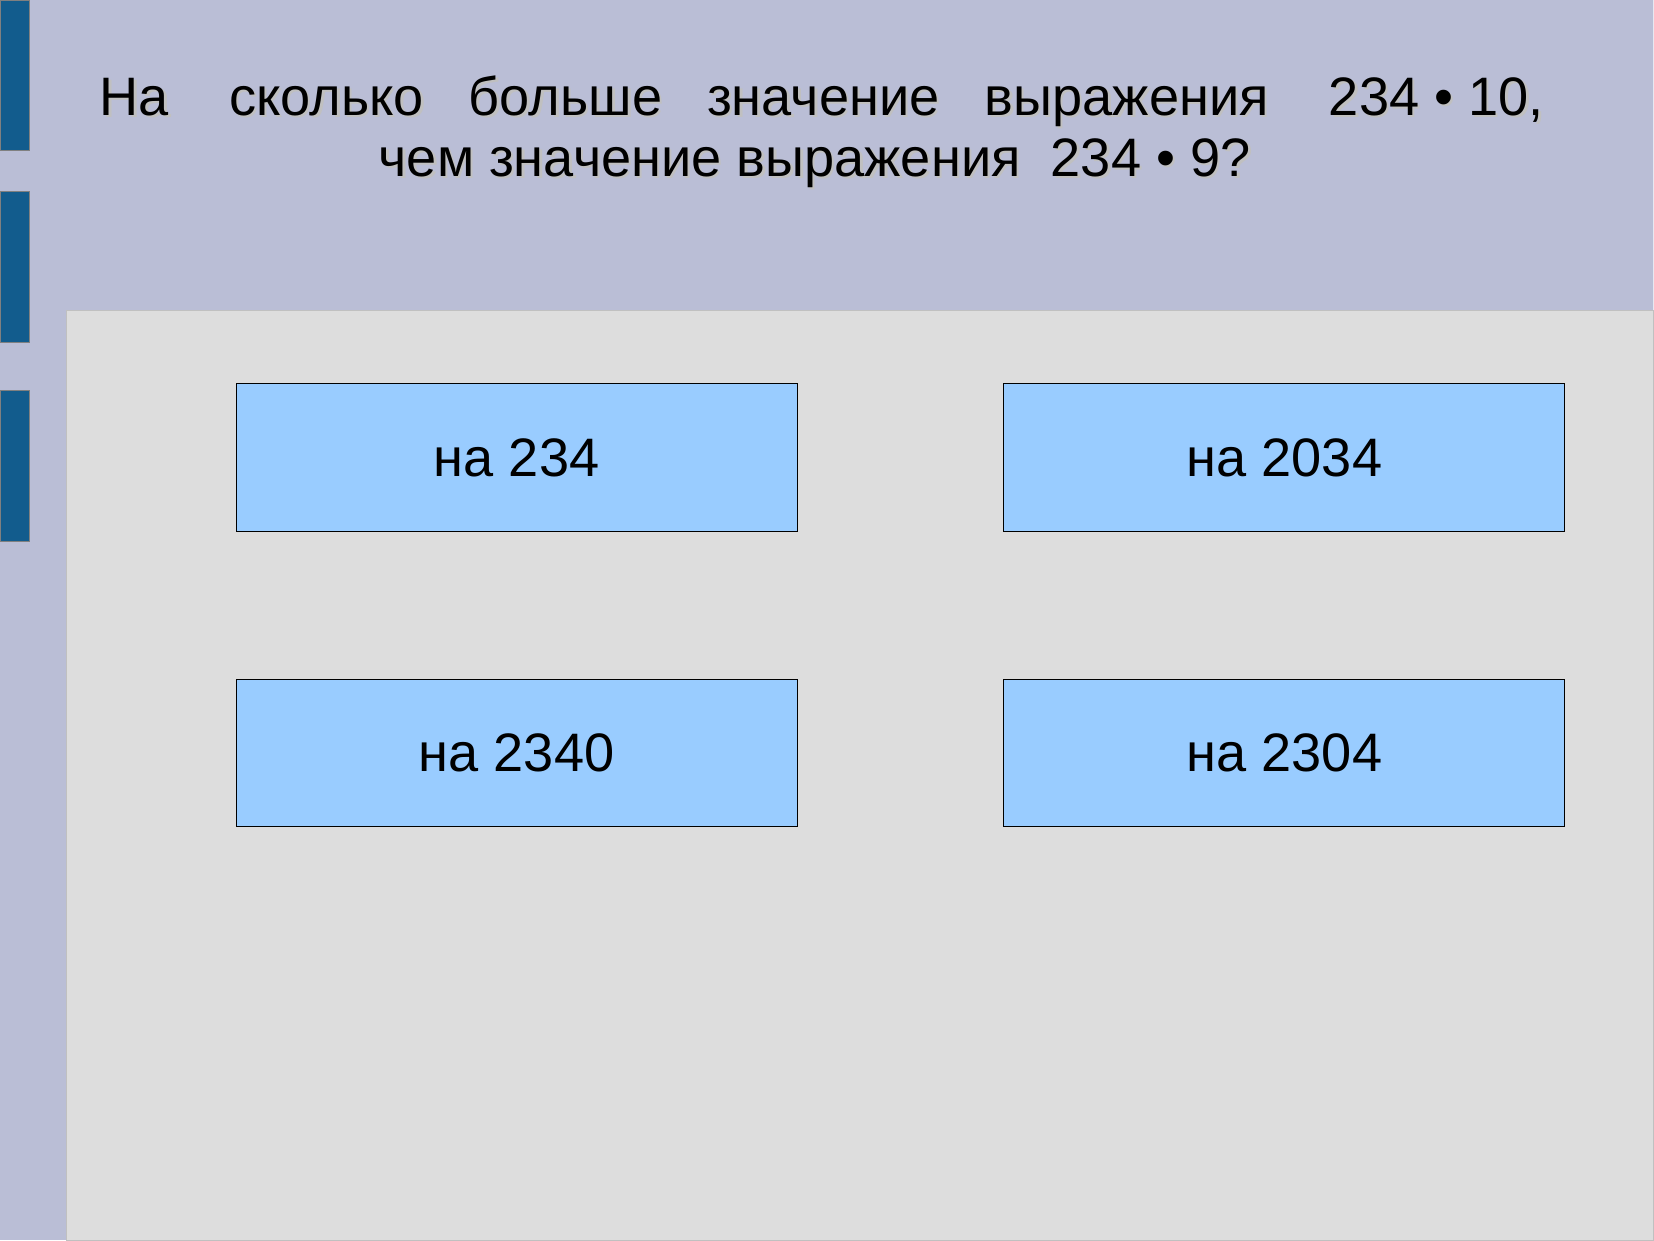

На сколько больше значение выражения 234 • 10,
чем значение выражения 234 • 9?
на 234
на 2034
на 2340
на 2304